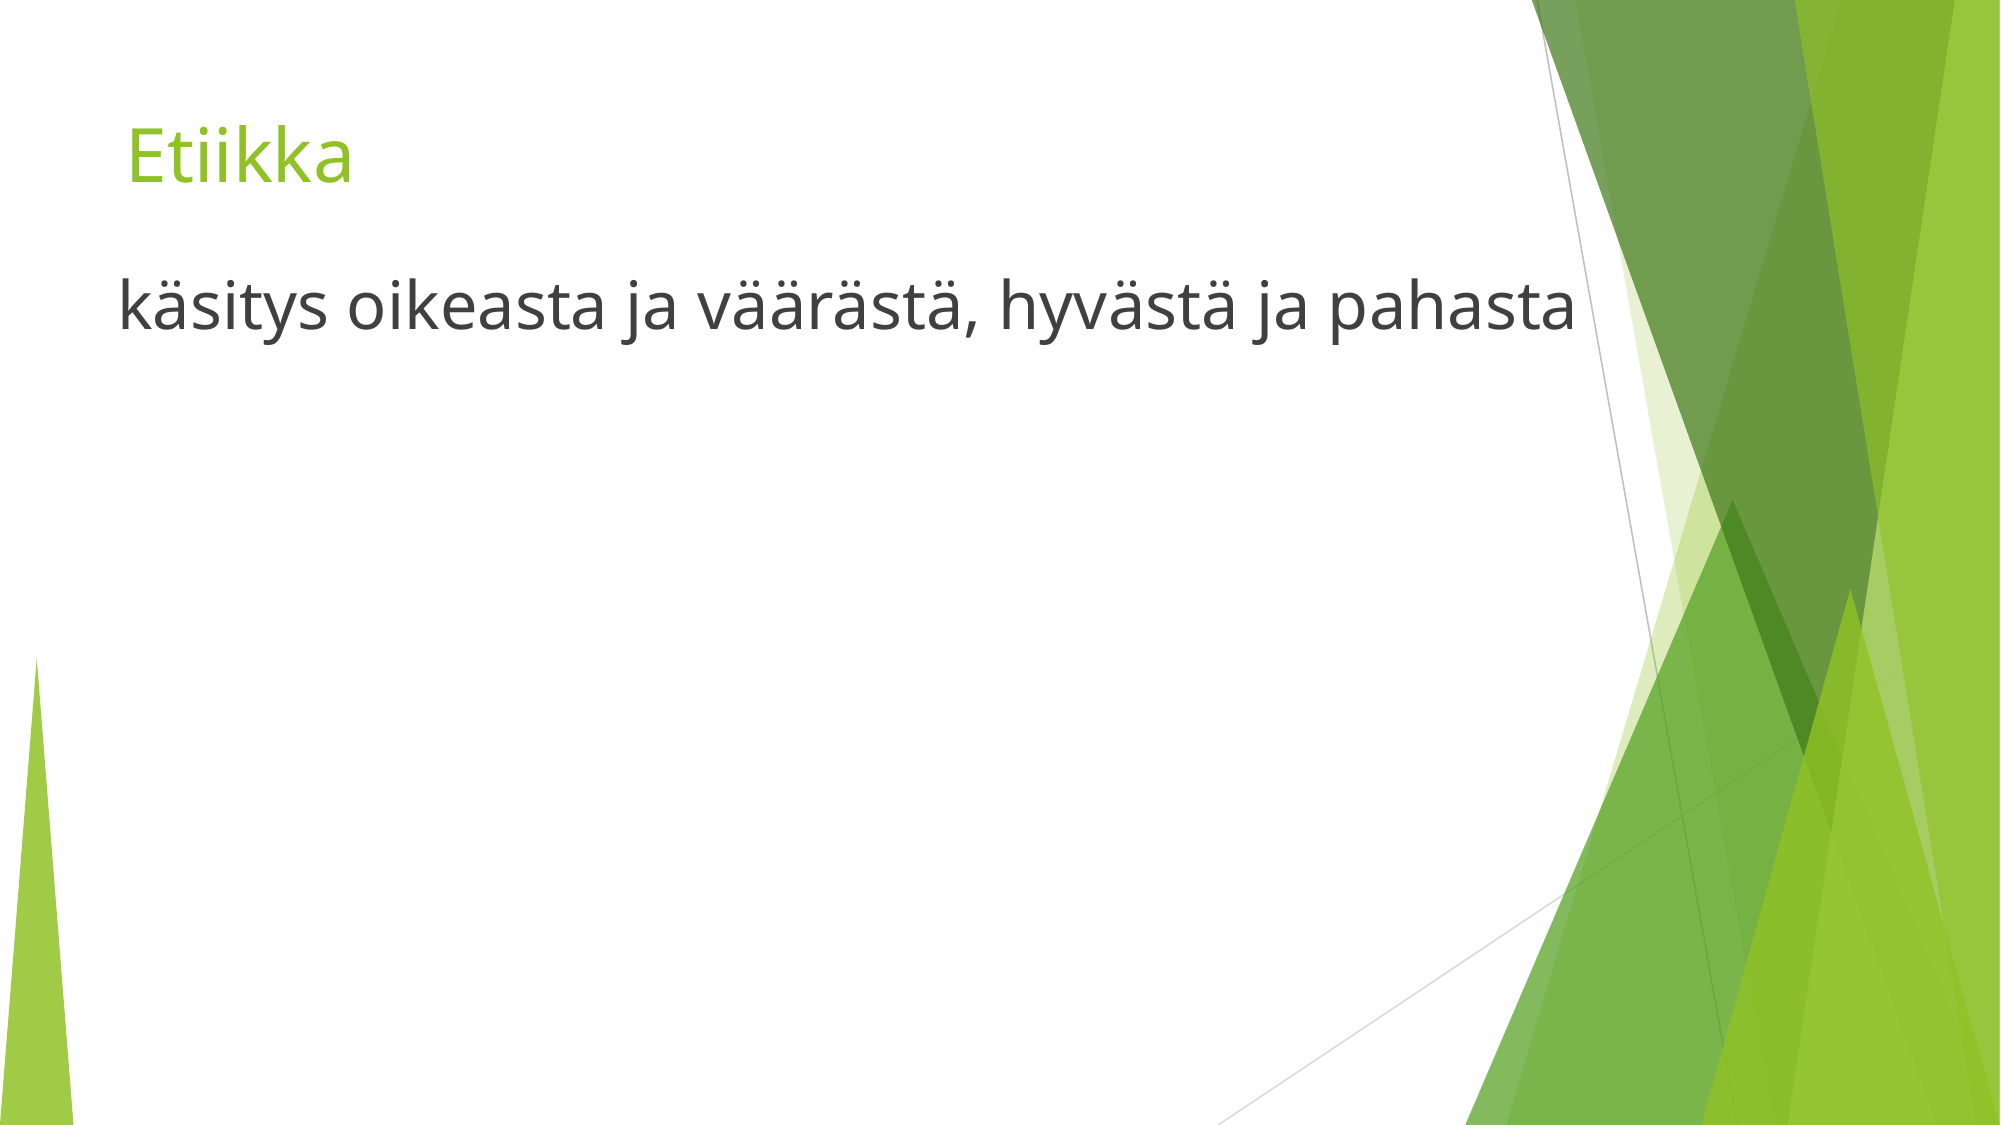

# Etiikka
 käsitys oikeasta ja väärästä, hyvästä ja pahasta